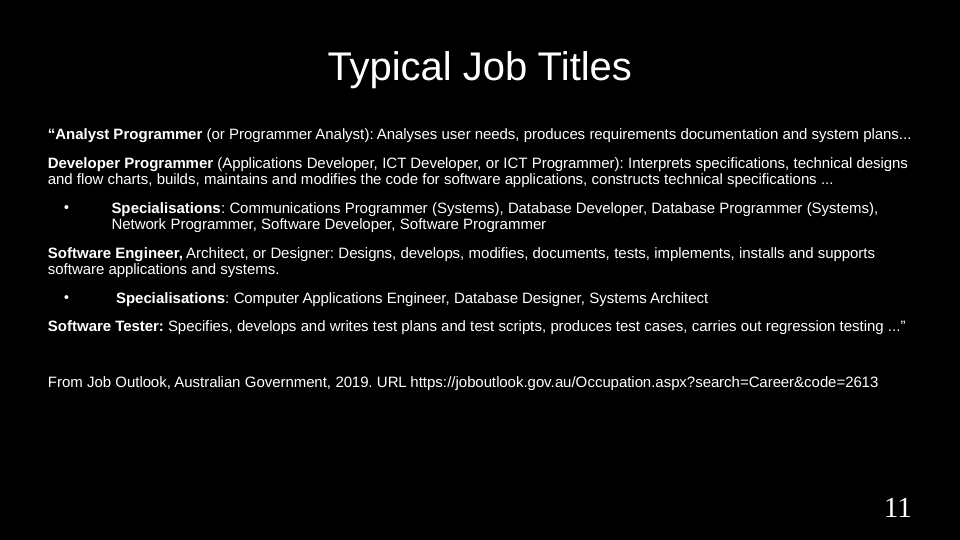

# Typical Job Titles
“Analyst Programmer (or Programmer Analyst): Analyses user needs, produces requirements documentation and system plans...
Developer Programmer (Applications Developer, ICT Developer, or ICT Programmer): Interprets specifications, technical designs and flow charts, builds, maintains and modifies the code for software applications, constructs technical specifications ...
Specialisations: Communications Programmer (Systems), Database Developer, Database Programmer (Systems), Network Programmer, Software Developer, Software Programmer
Software Engineer, Architect, or Designer: Designs, develops, modifies, documents, tests, implements, installs and supports software applications and systems.
 Specialisations: Computer Applications Engineer, Database Designer, Systems Architect
Software Tester: Specifies, develops and writes test plans and test scripts, produces test cases, carries out regression testing ...”
From Job Outlook, Australian Government, 2019. URL https://joboutlook.gov.au/Occupation.aspx?search=Career&code=2613
11